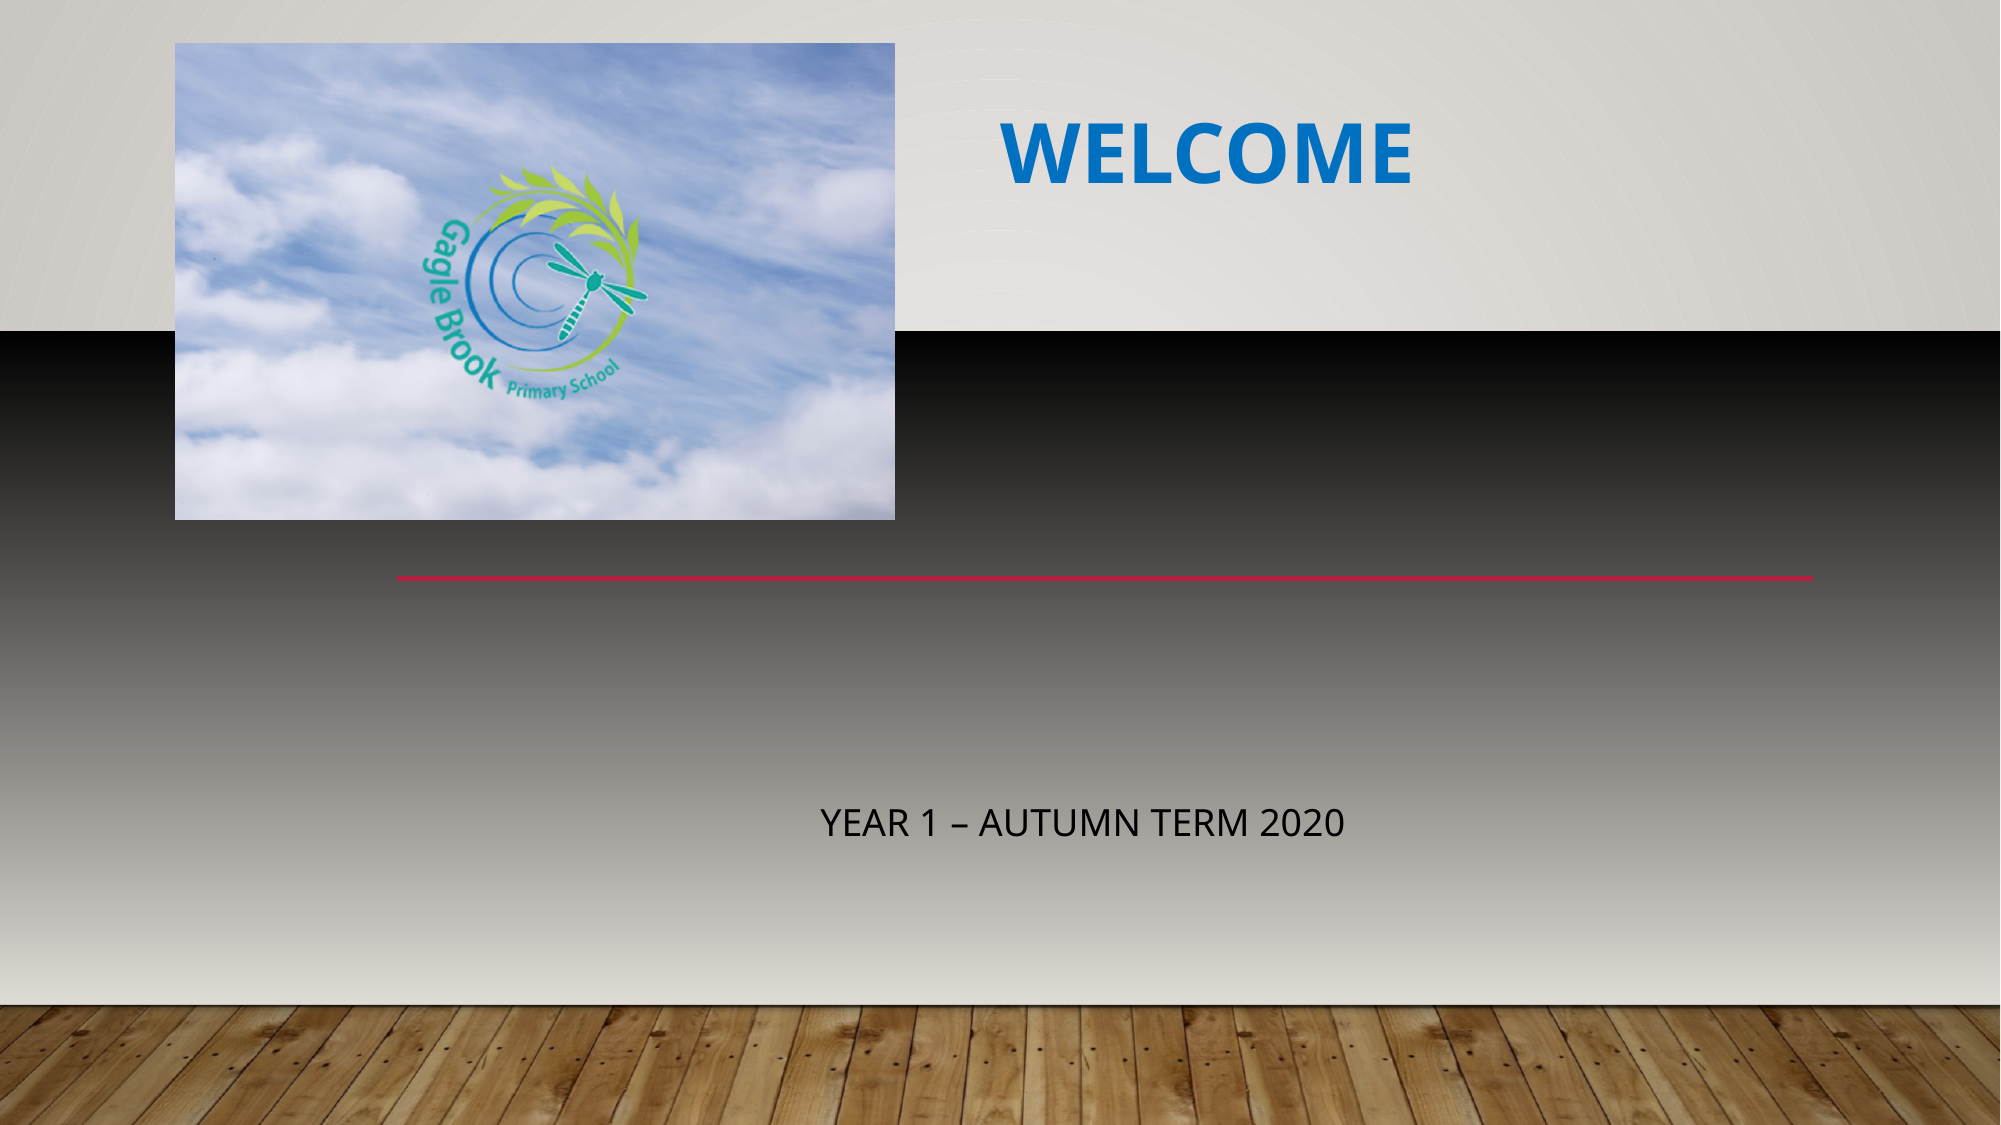

# Welcome
Year 1 – Autumn Term 2020